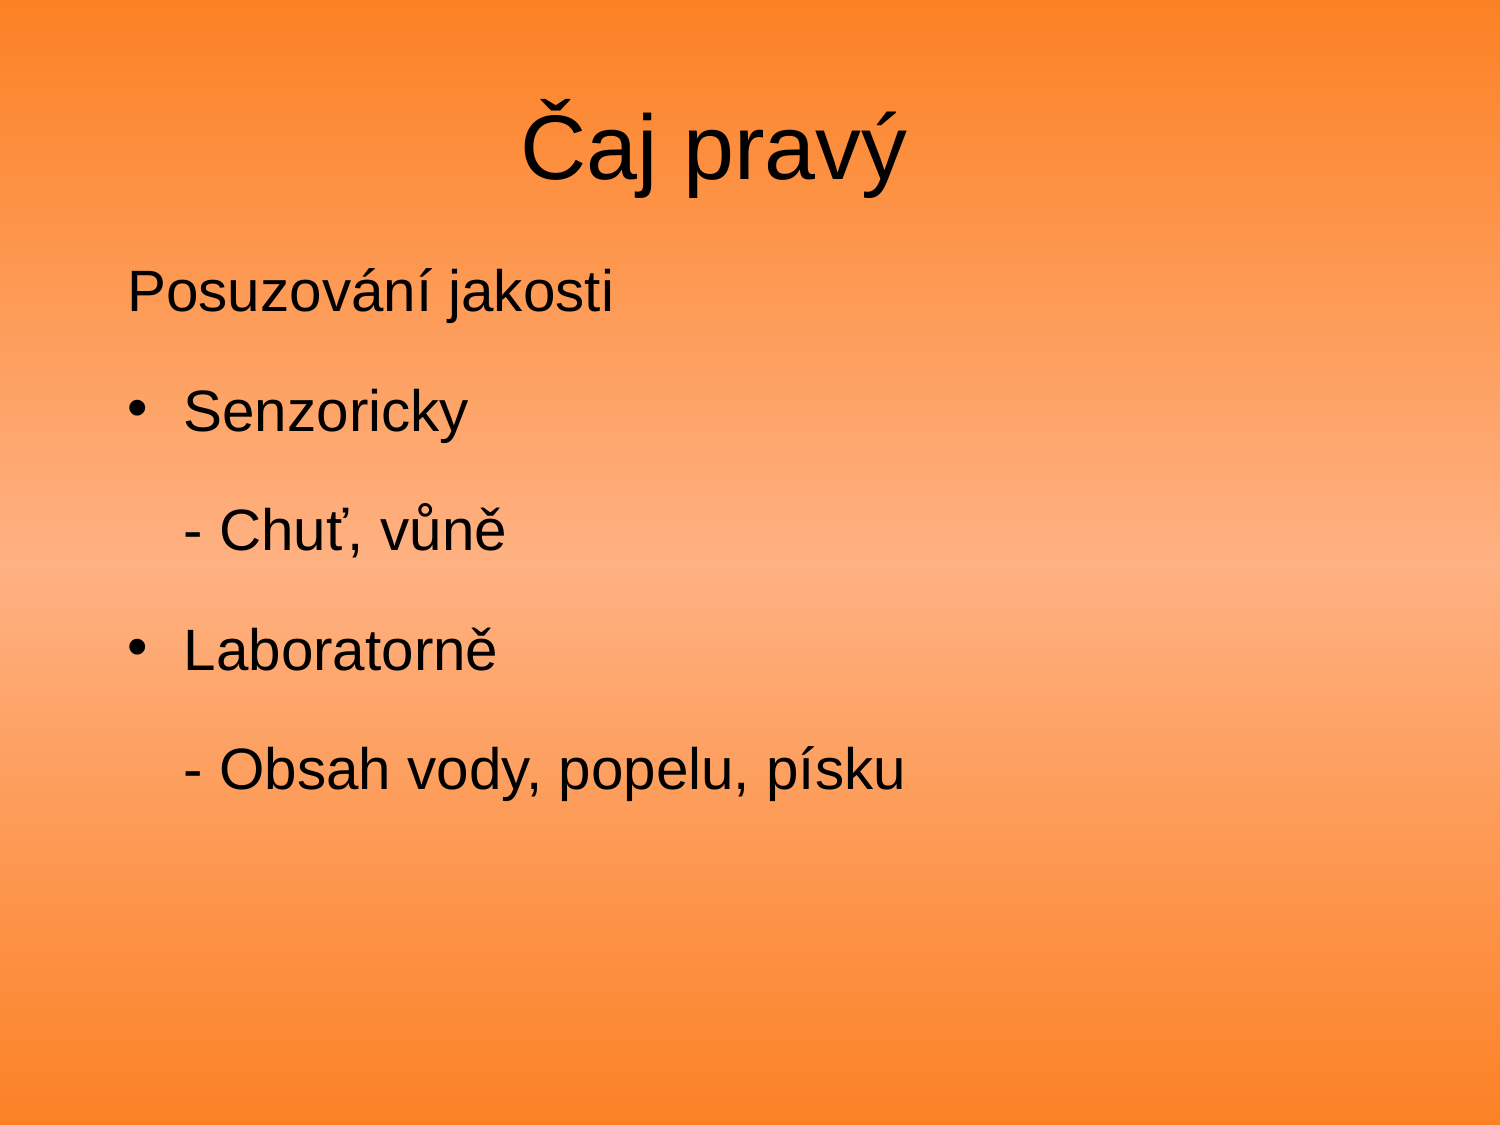

# Čaj pravý
Posuzování jakosti
Senzoricky
	- Chuť, vůně
Laboratorně
	- Obsah vody, popelu, písku